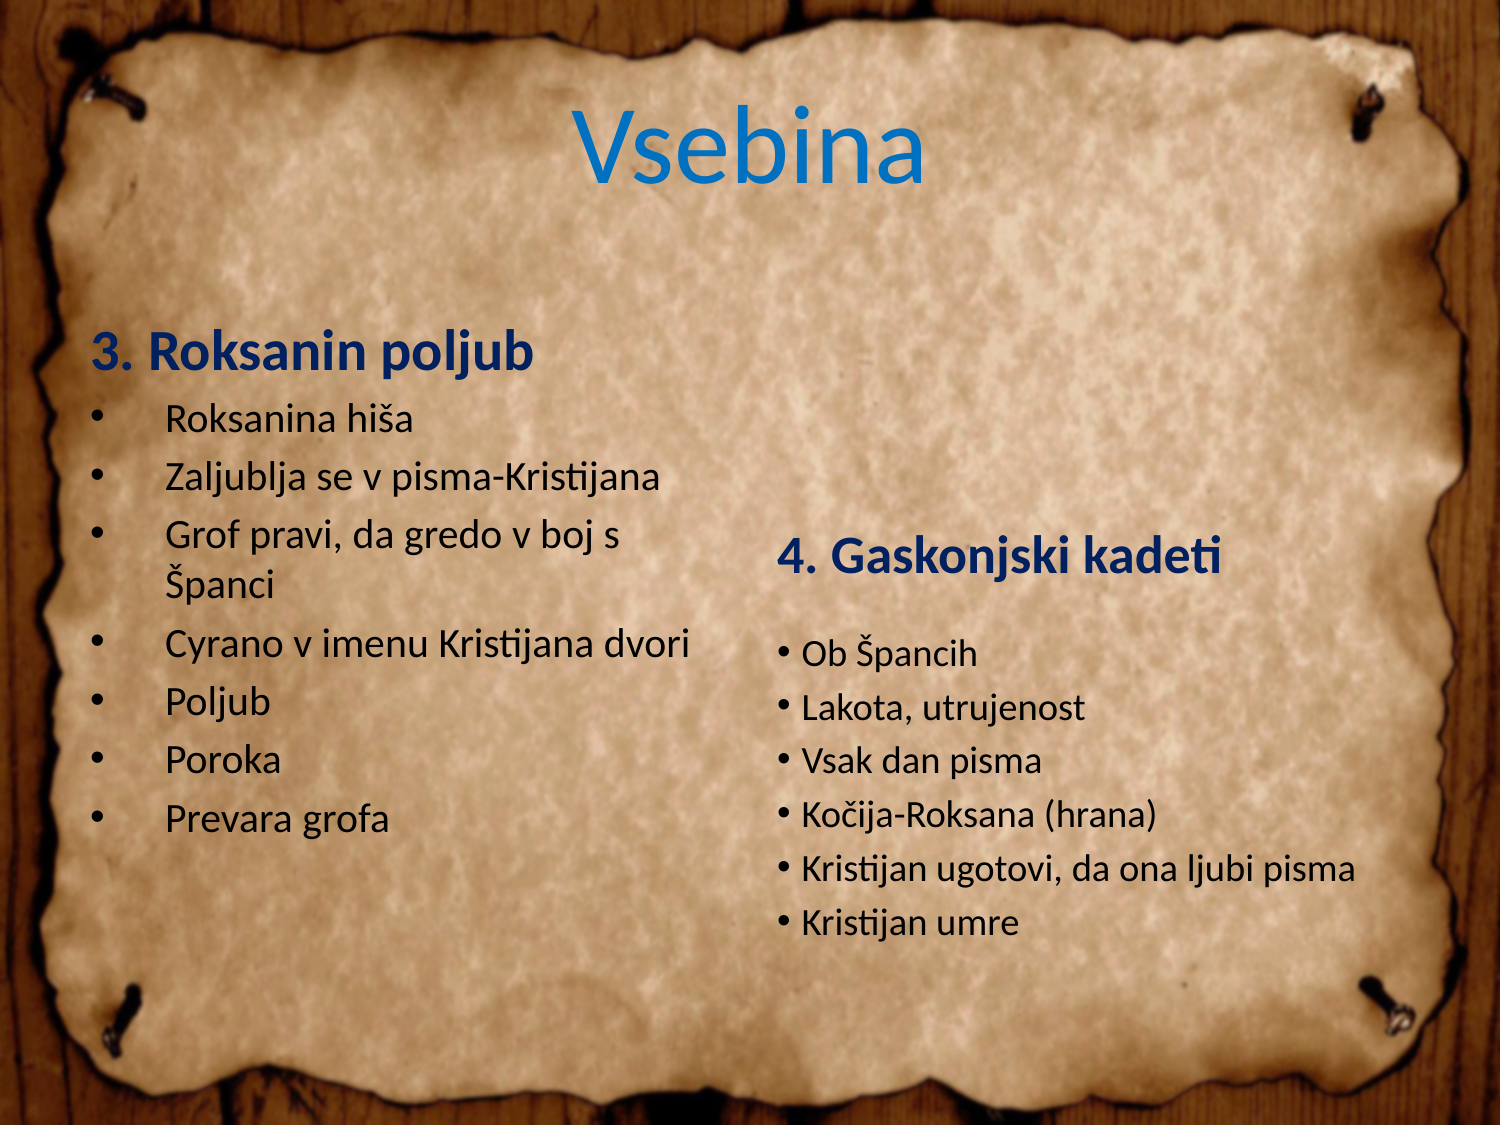

# Vsebina
4. Gaskonjski kadeti
Ob Špancih
Lakota, utrujenost
Vsak dan pisma
Kočija-Roksana (hrana)
Kristijan ugotovi, da ona ljubi pisma
Kristijan umre
3. Roksanin poljub
Roksanina hiša
Zaljublja se v pisma-Kristijana
Grof pravi, da gredo v boj s Španci
Cyrano v imenu Kristijana dvori
Poljub
Poroka
Prevara grofa